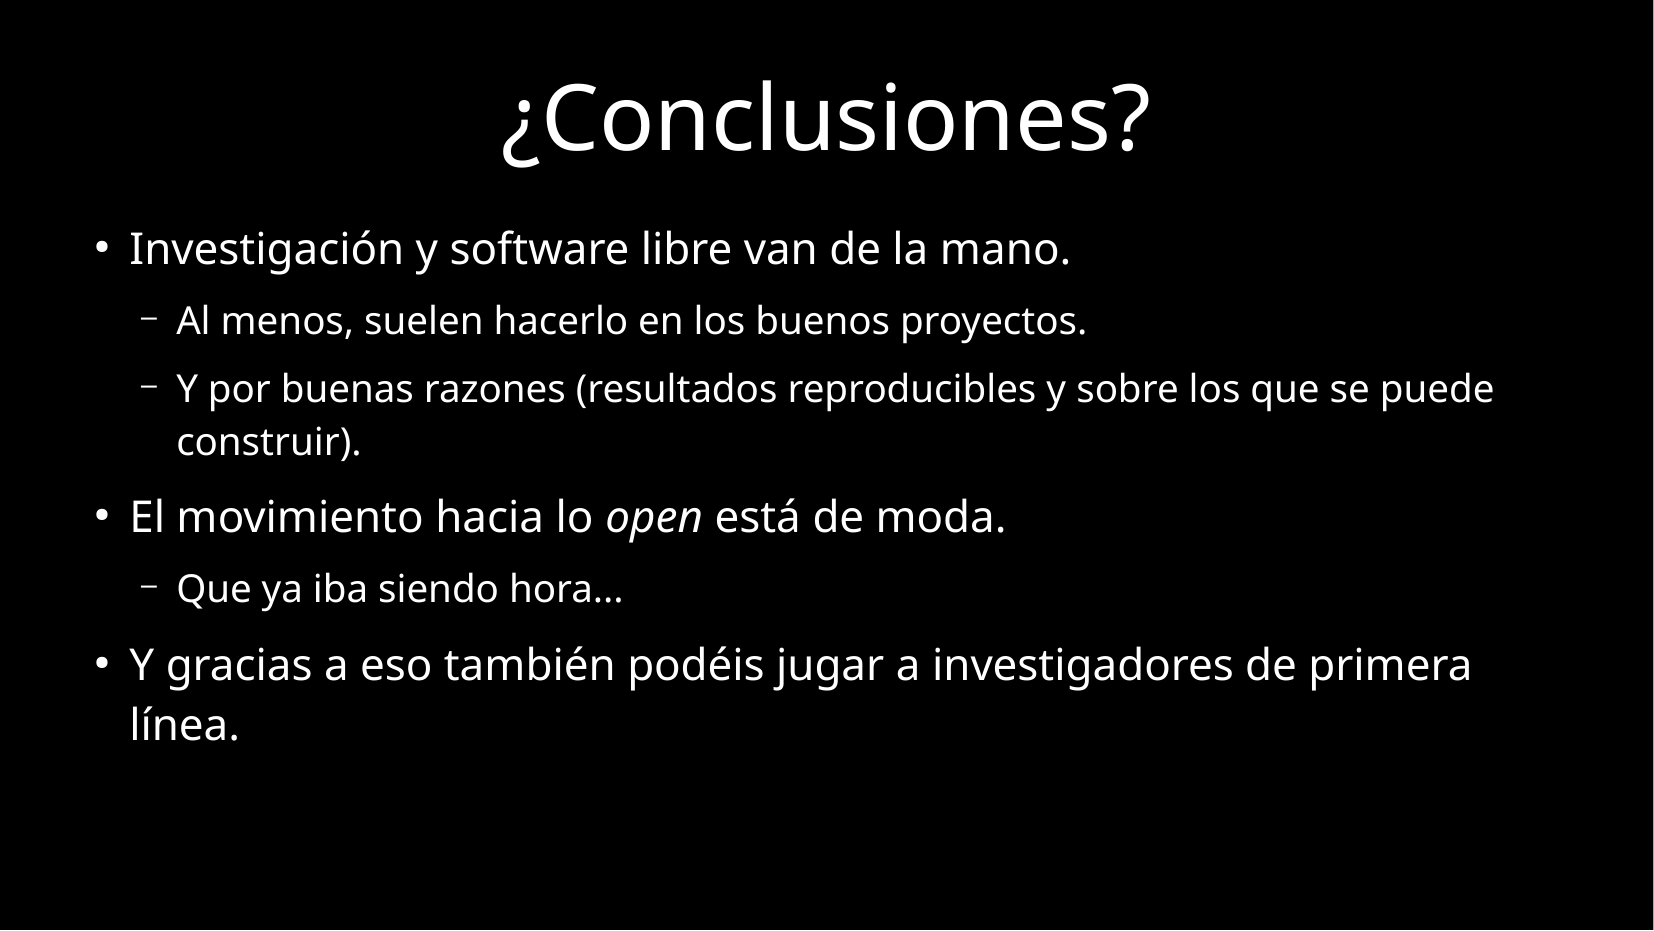

# ¿Conclusiones?
Investigación y software libre van de la mano.
Al menos, suelen hacerlo en los buenos proyectos.
Y por buenas razones (resultados reproducibles y sobre los que se puede construir).
El movimiento hacia lo open está de moda.
Que ya iba siendo hora...
Y gracias a eso también podéis jugar a investigadores de primera línea.